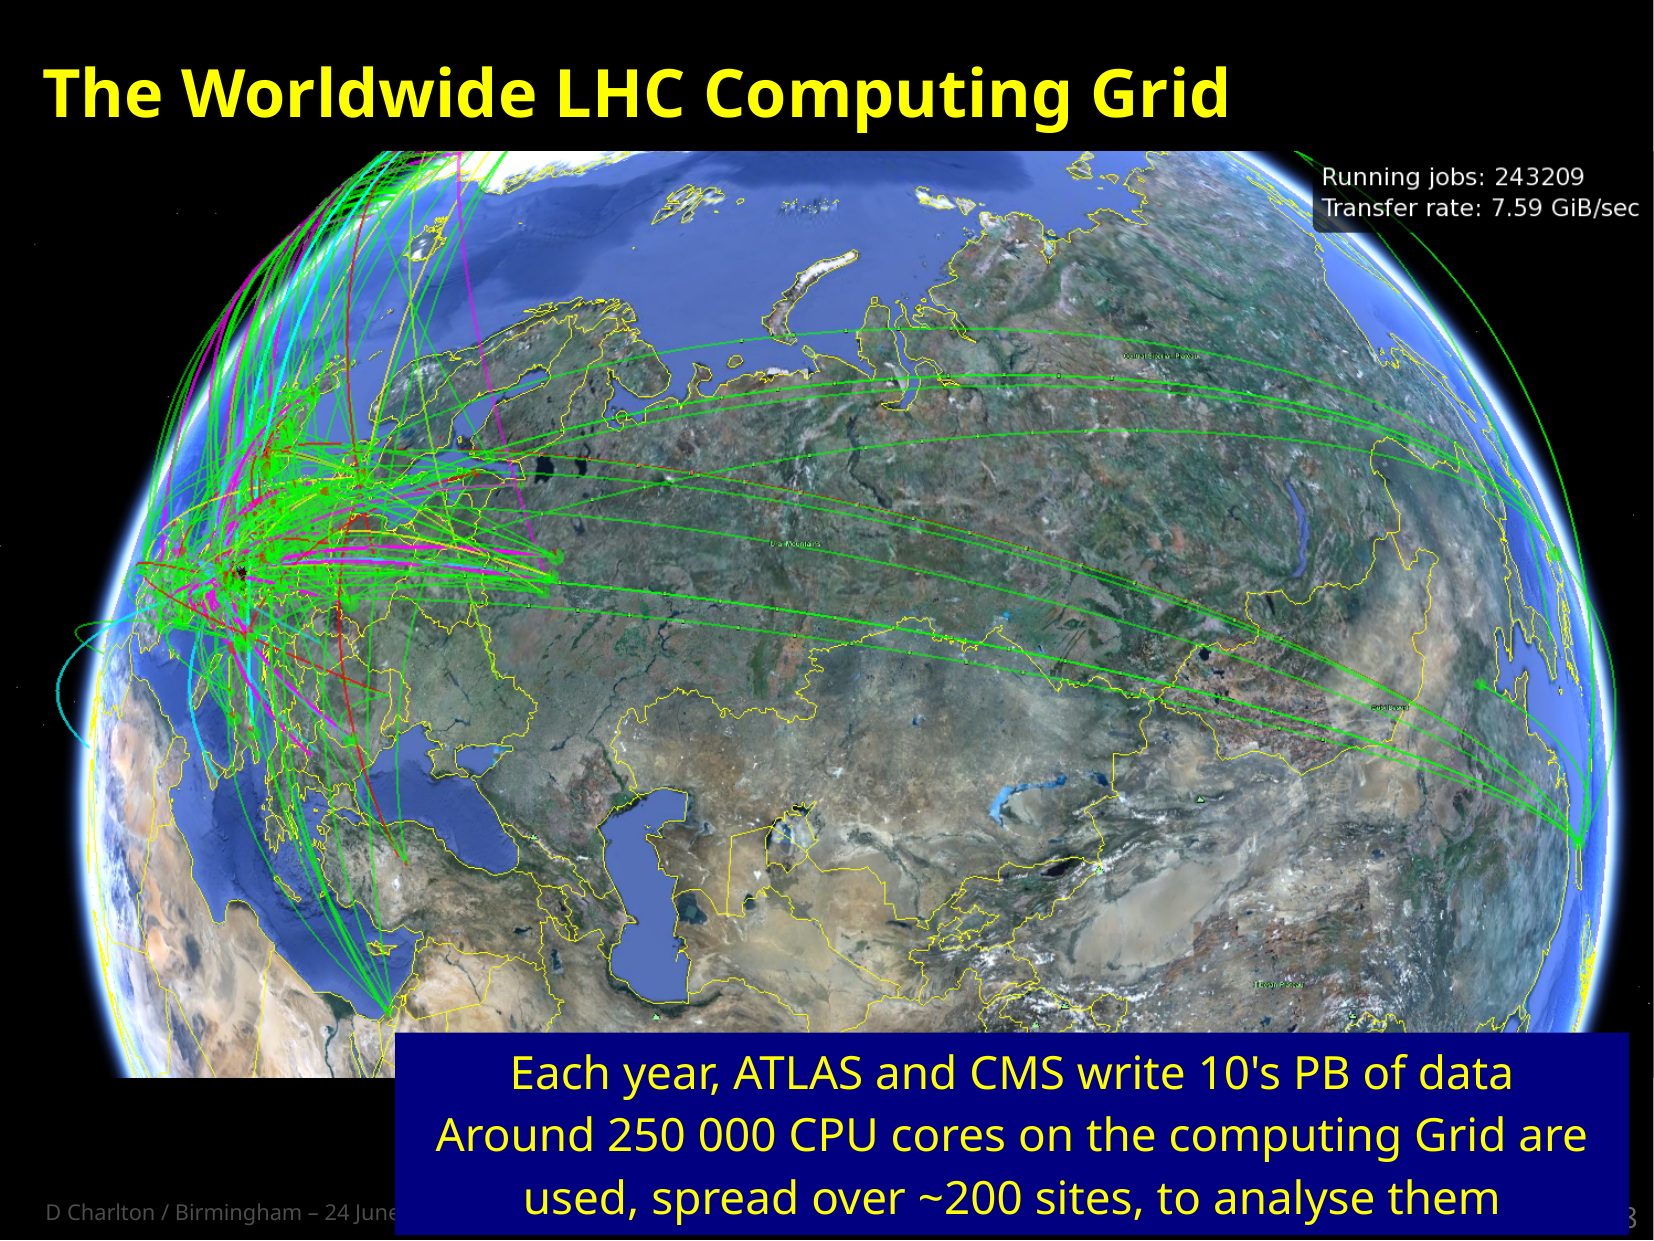

The Worldwide LHC Computing Grid
Each year, ATLAS and CMS write 10's PB of data
Around 250 000 CPU cores on the computing Grid are used, spread over ~200 sites, to analyse them